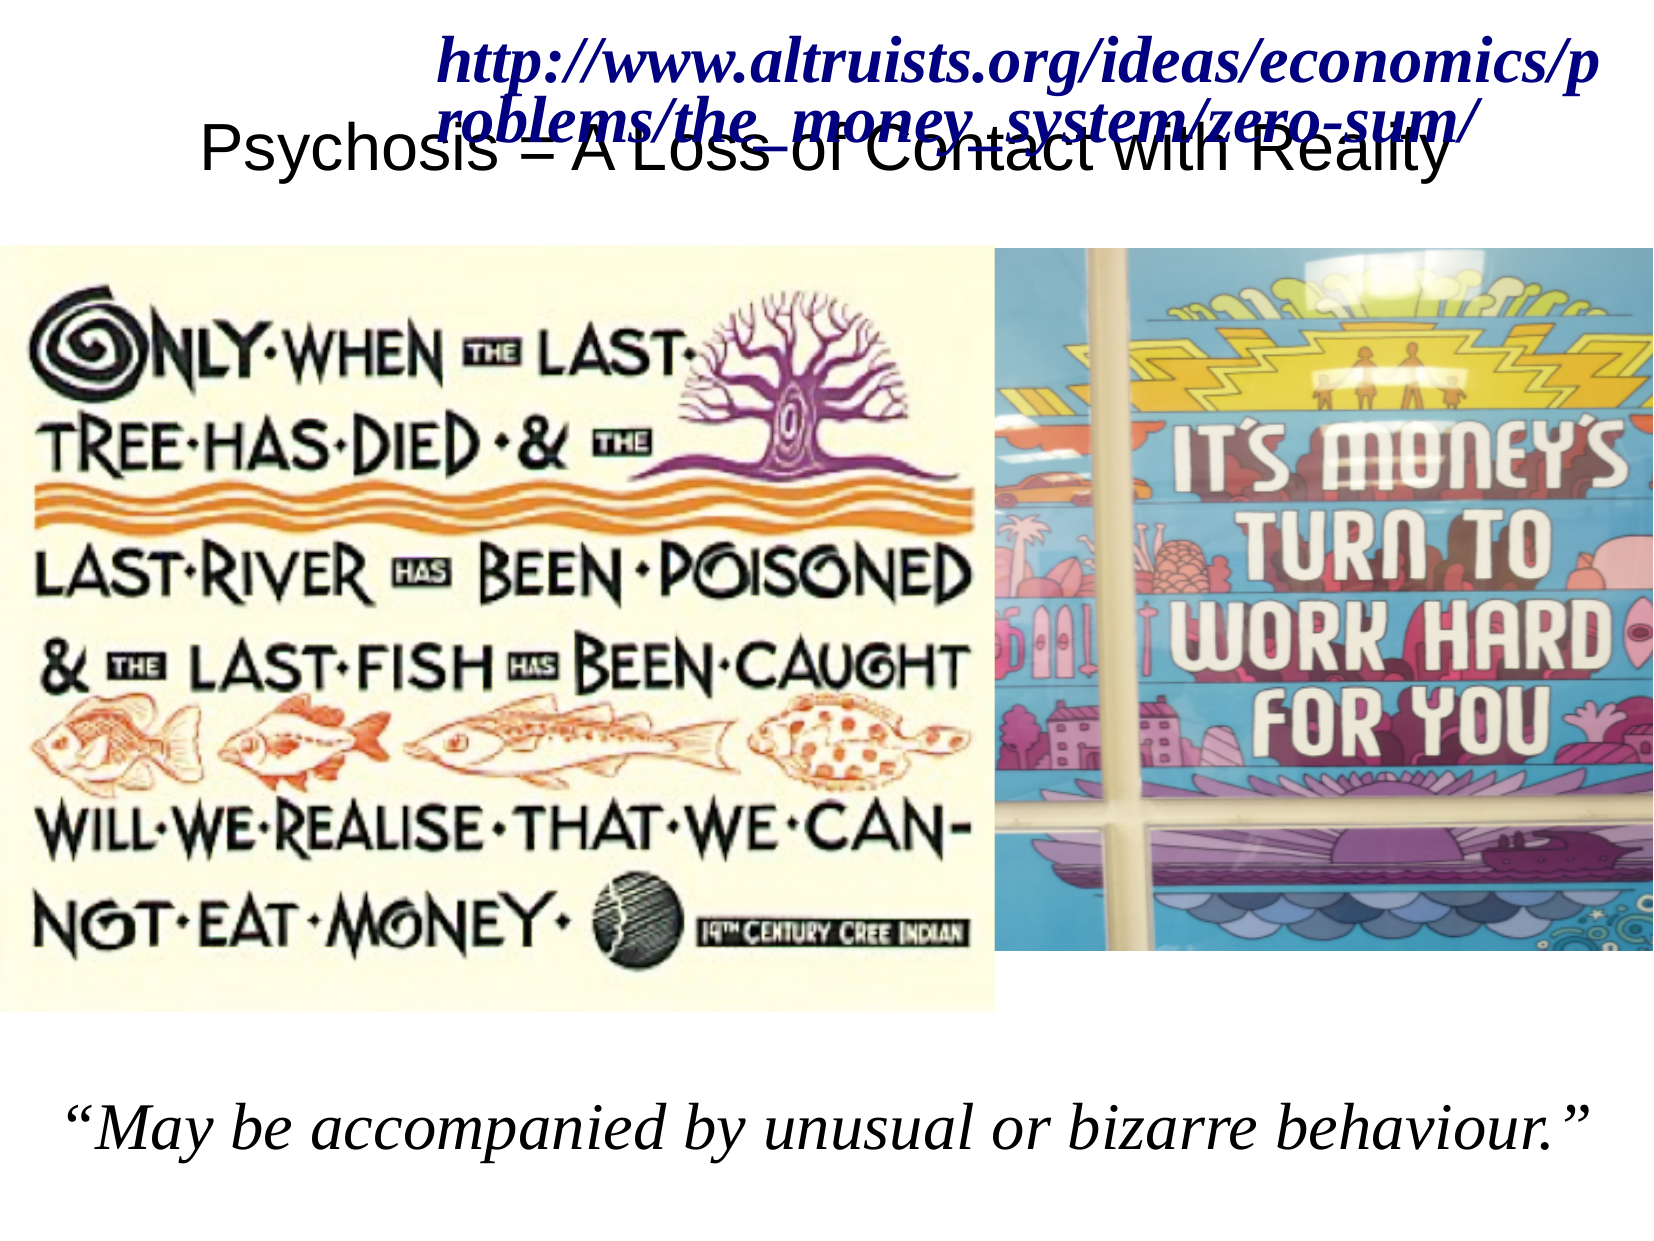

http://www.altruists.org/ideas/economics/problems/the_money_system/zero-sum/
Psychosis = A Loss of Contact with Reality
“May be accompanied by unusual or bizarre behaviour.”